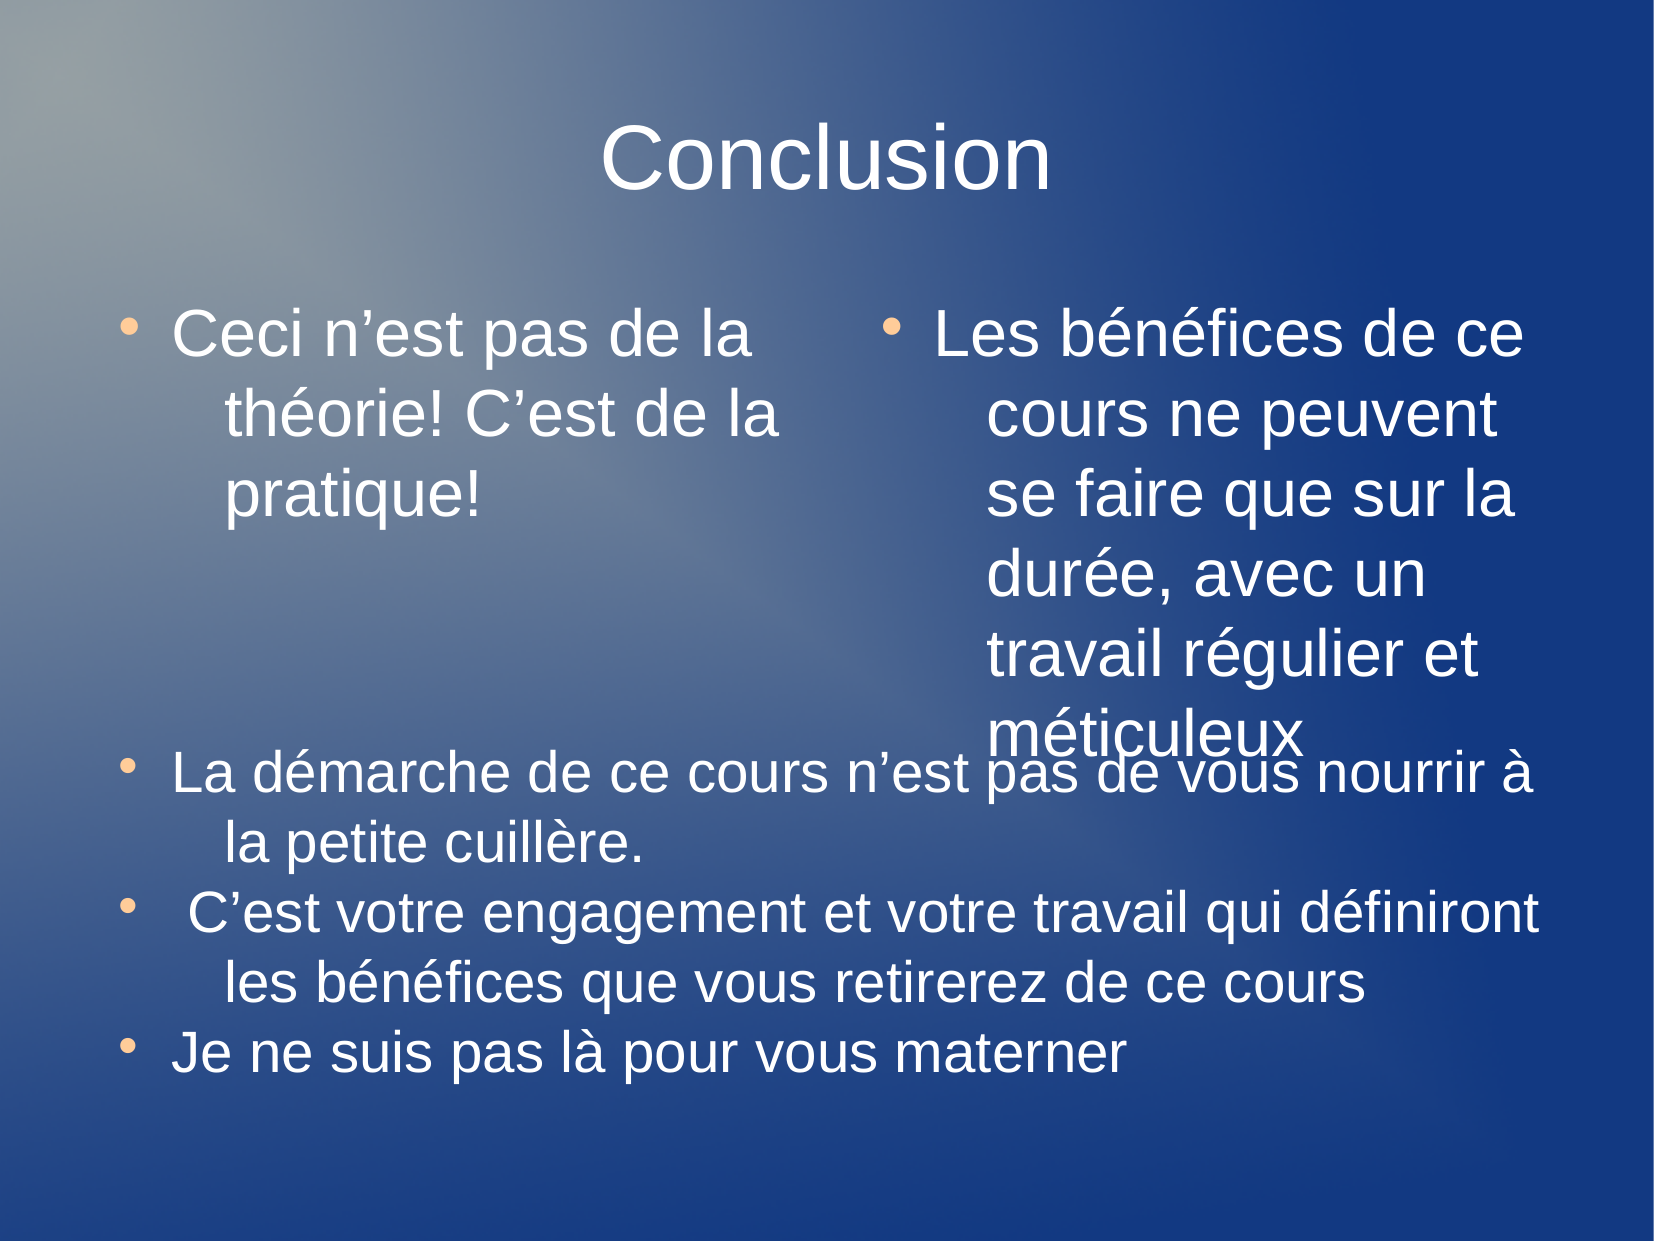

Conclusion
Ceci n’est pas de la théorie! C’est de la pratique!
Les bénéfices de ce cours ne peuvent se faire que sur la durée, avec un travail régulier et méticuleux
La démarche de ce cours n’est pas de vous nourrir à la petite cuillère.
 C’est votre engagement et votre travail qui définiront les bénéfices que vous retirerez de ce cours
Je ne suis pas là pour vous materner